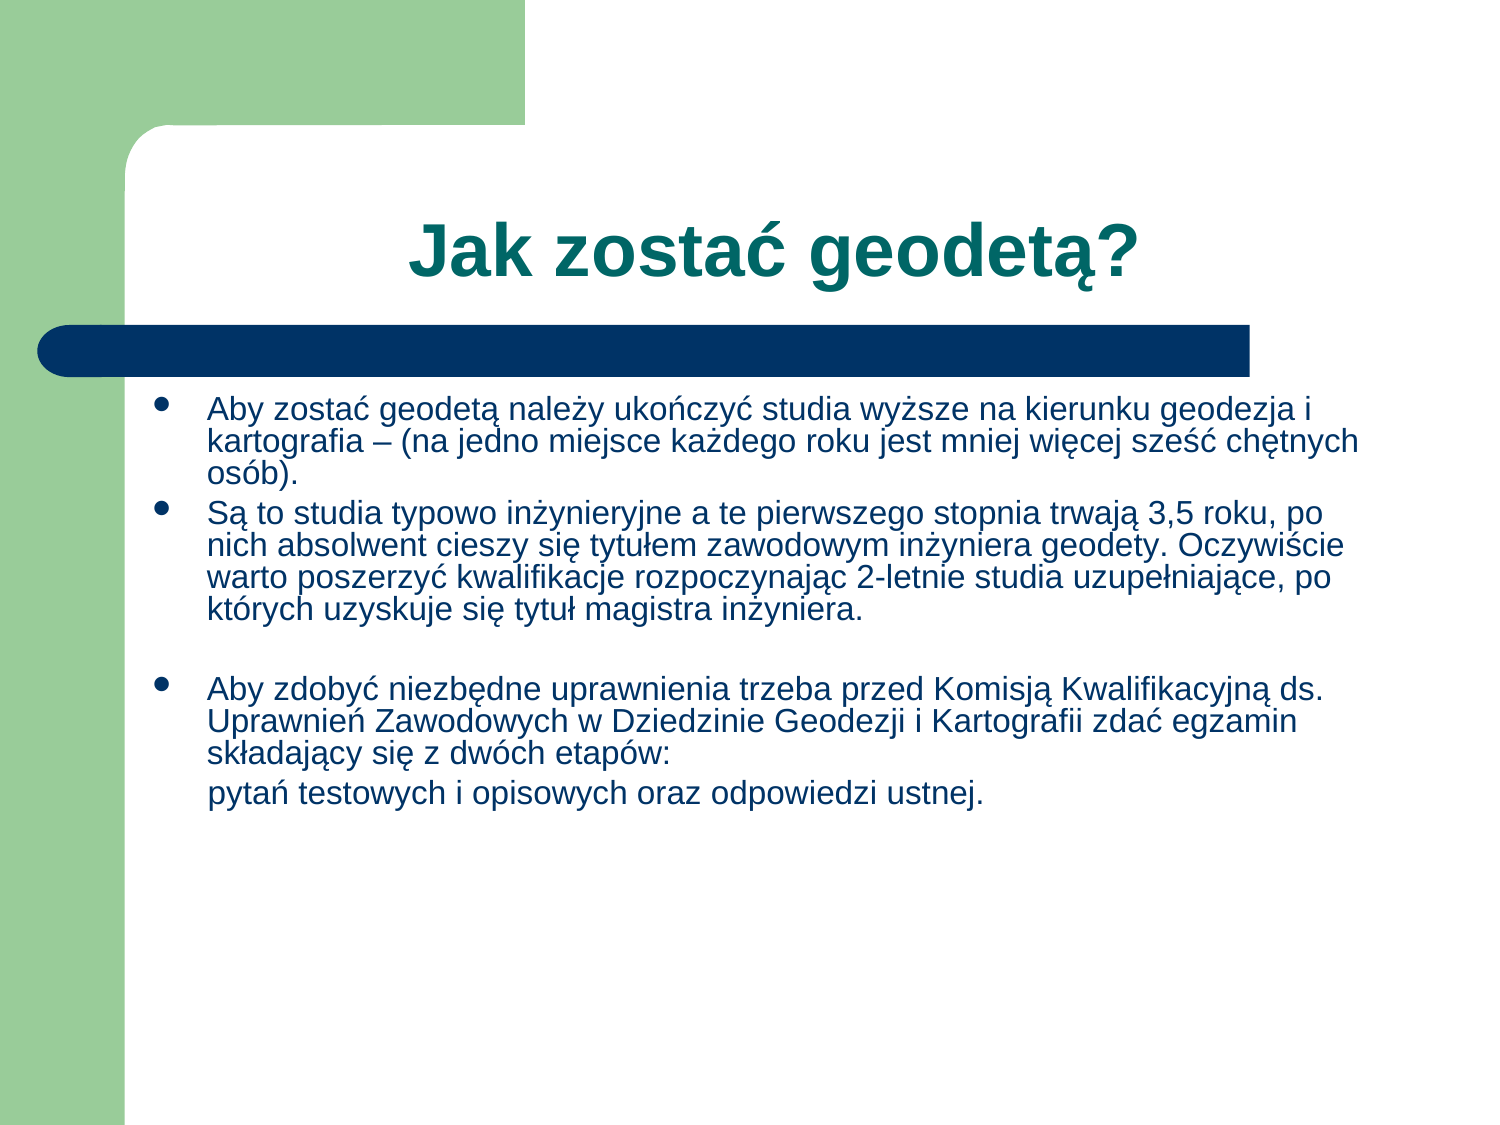

Jak zostać geodetą?
# Aby zostać geodetą należy ukończyć studia wyższe na kierunku geodezja i kartografia – (na jedno miejsce każdego roku jest mniej więcej sześć chętnych osób).
Są to studia typowo inżynieryjne a te pierwszego stopnia trwają 3,5 roku, po nich absolwent cieszy się tytułem zawodowym inżyniera geodety. Oczywiście warto poszerzyć kwalifikacje rozpoczynając 2-letnie studia uzupełniające, po których uzyskuje się tytuł magistra inżyniera.
Aby zdobyć niezbędne uprawnienia trzeba przed Komisją Kwalifikacyjną ds. Uprawnień Zawodowych w Dziedzinie Geodezji i Kartografii zdać egzamin składający się z dwóch etapów:
 pytań testowych i opisowych oraz odpowiedzi ustnej.